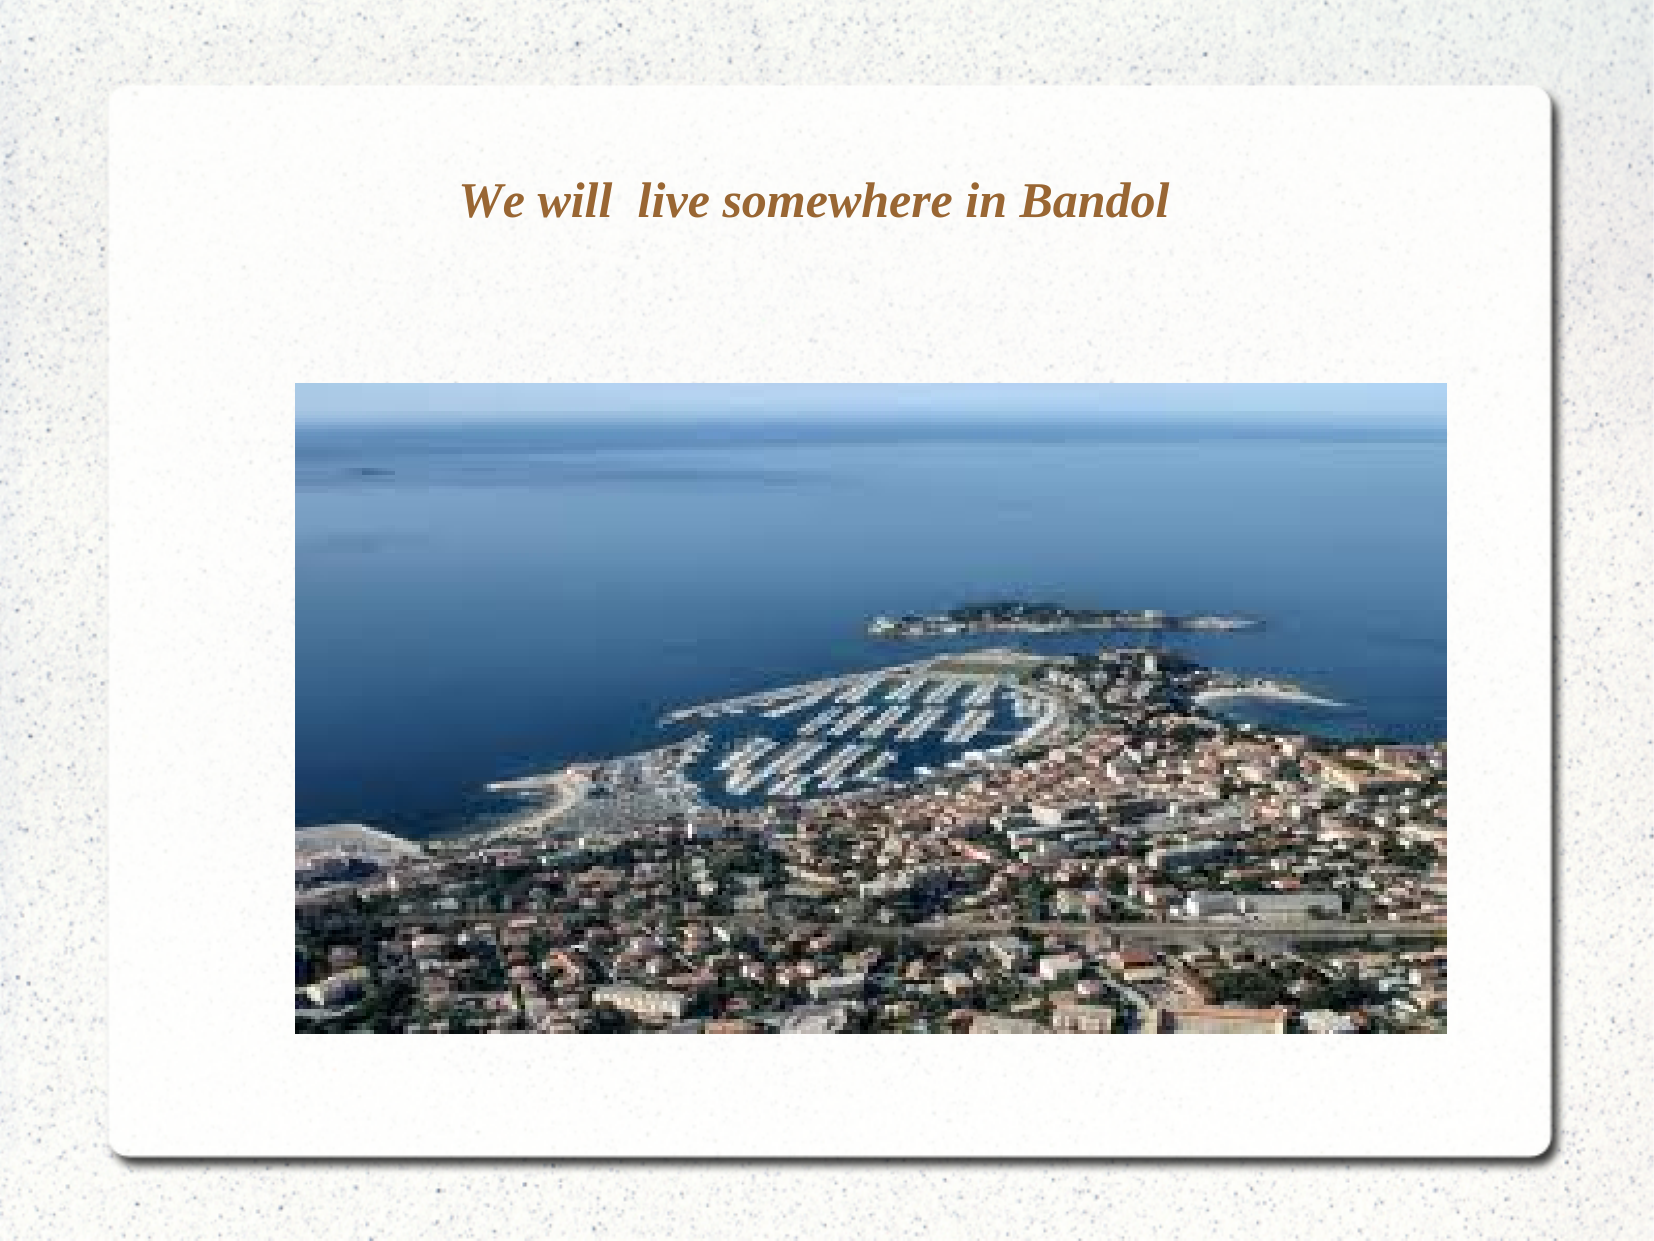

# We will live somewhere in Bandol